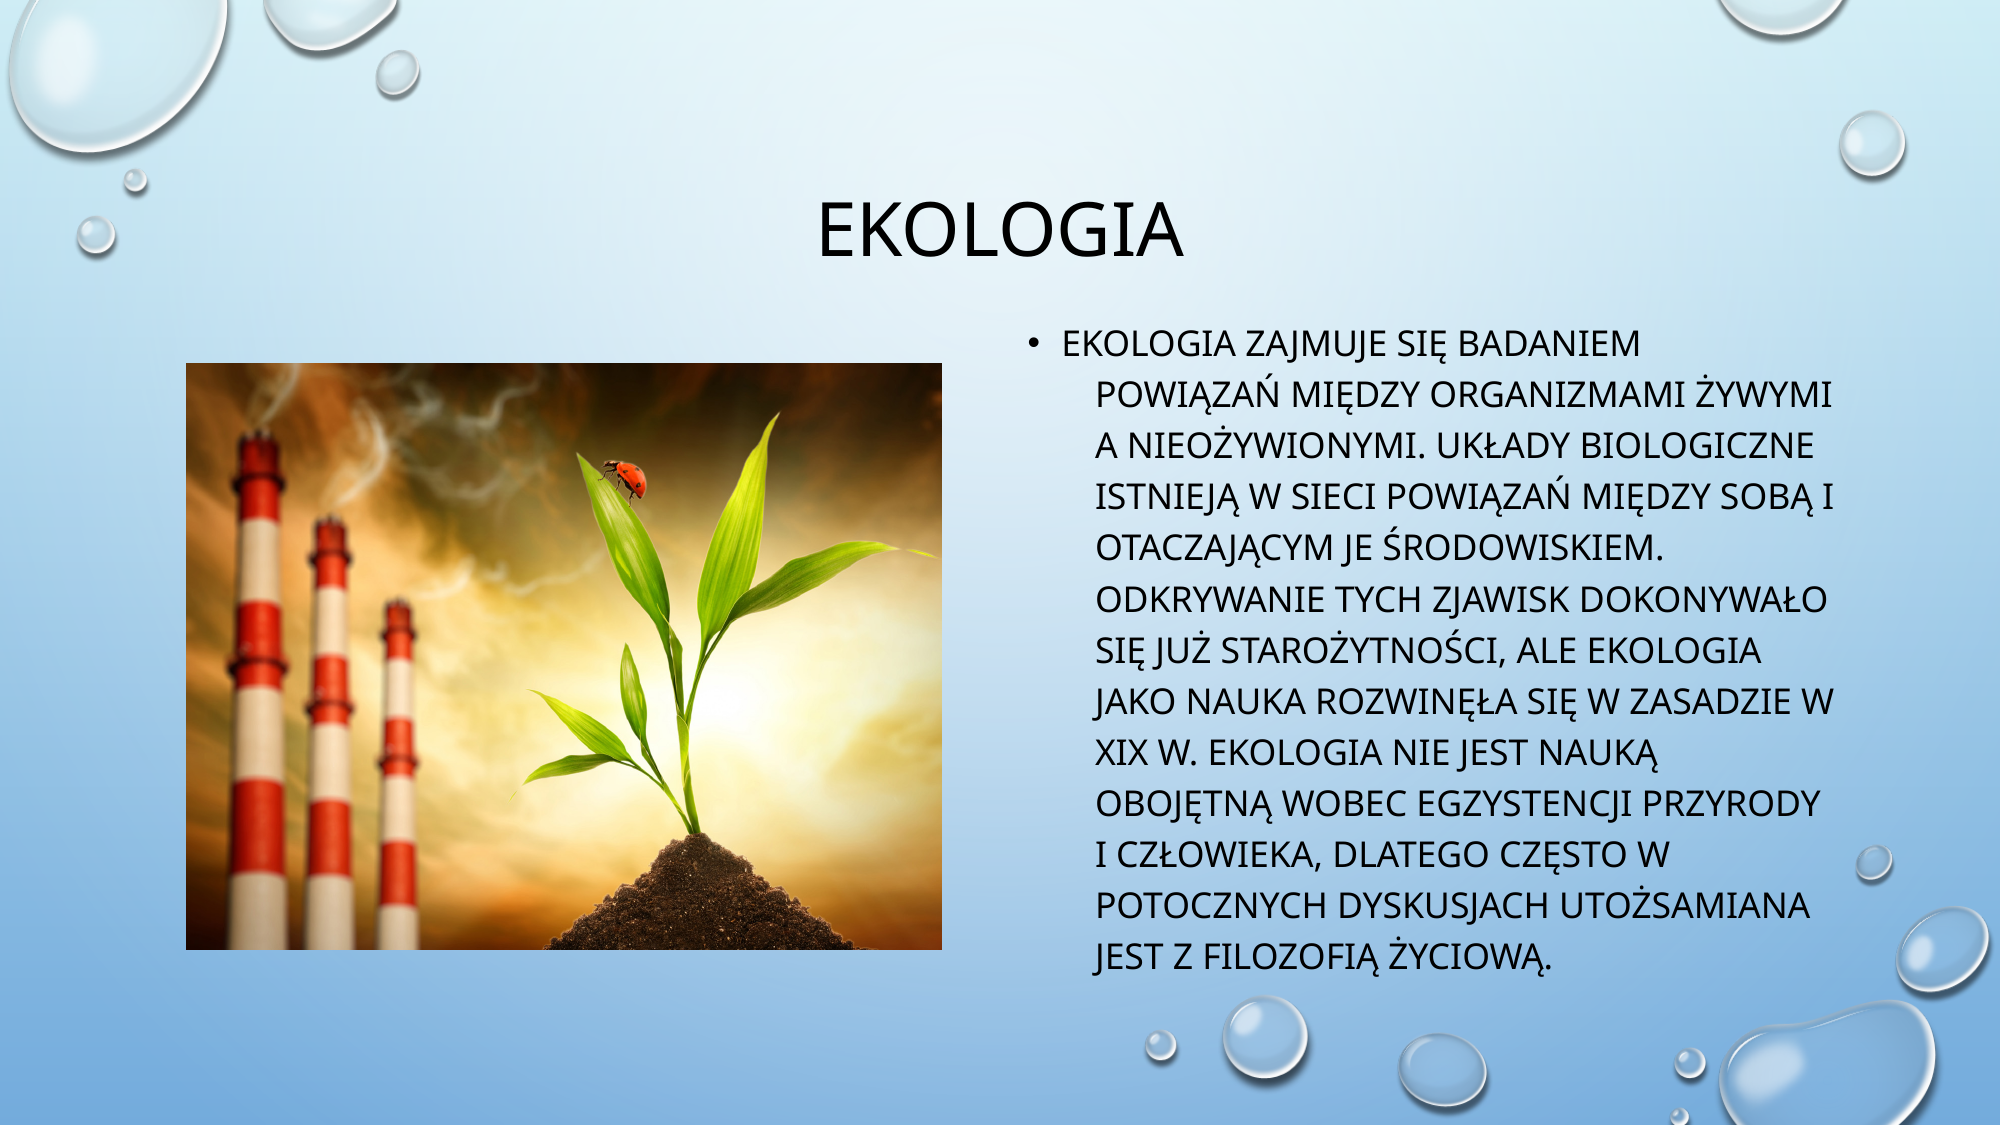

# ekologia
Ekologia zajmuje się badaniem powiązań między organizmami żywymi a nieożywionymi. układy biologiczne istnieją w sieci powiązań między sobą i otaczającym je środowiskiem. Odkrywanie tych zjawisk dokonywało się już starożytności, ale ekologia jako nauka rozwinęła się w zasadzie w XIX w. Ekologia nie jest nauką obojętną wobec egzystencji przyrody i człowieka, dlatego często w potocznych dyskusjach utożsamiana jest Z filozofią ŻYCIOWĄ.